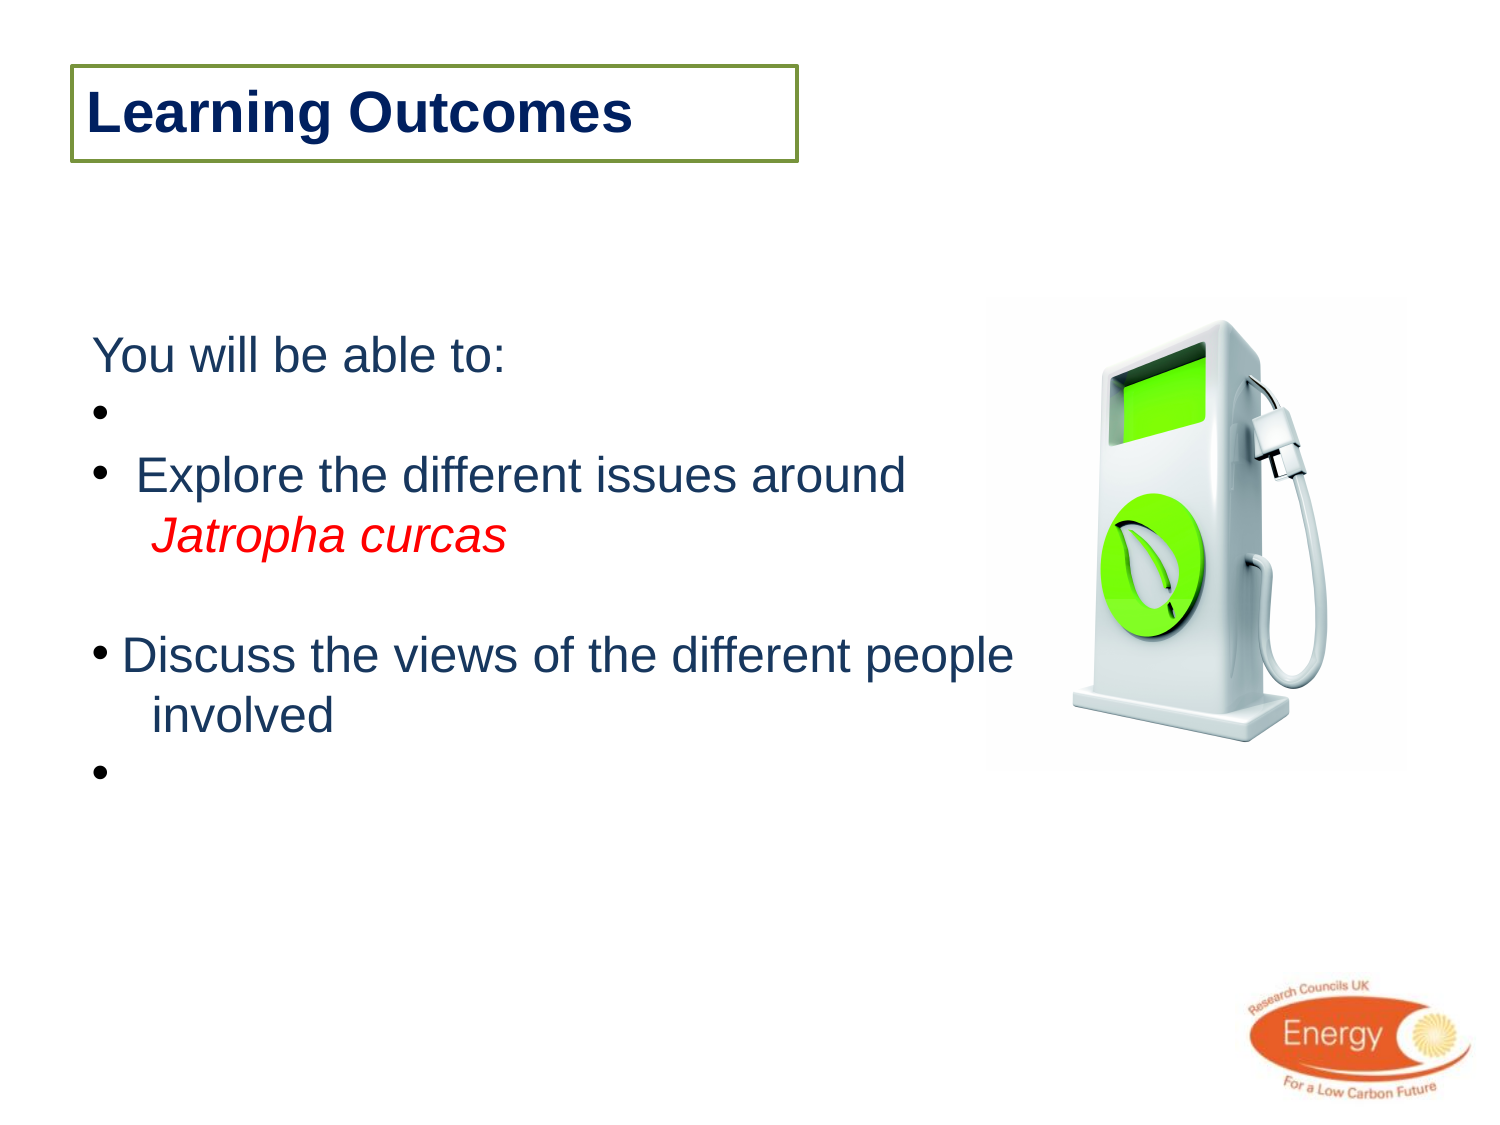

Learning Outcomes
You will be able to:
 Explore the different issues around Jatropha curcas
Discuss the views of the different people involved